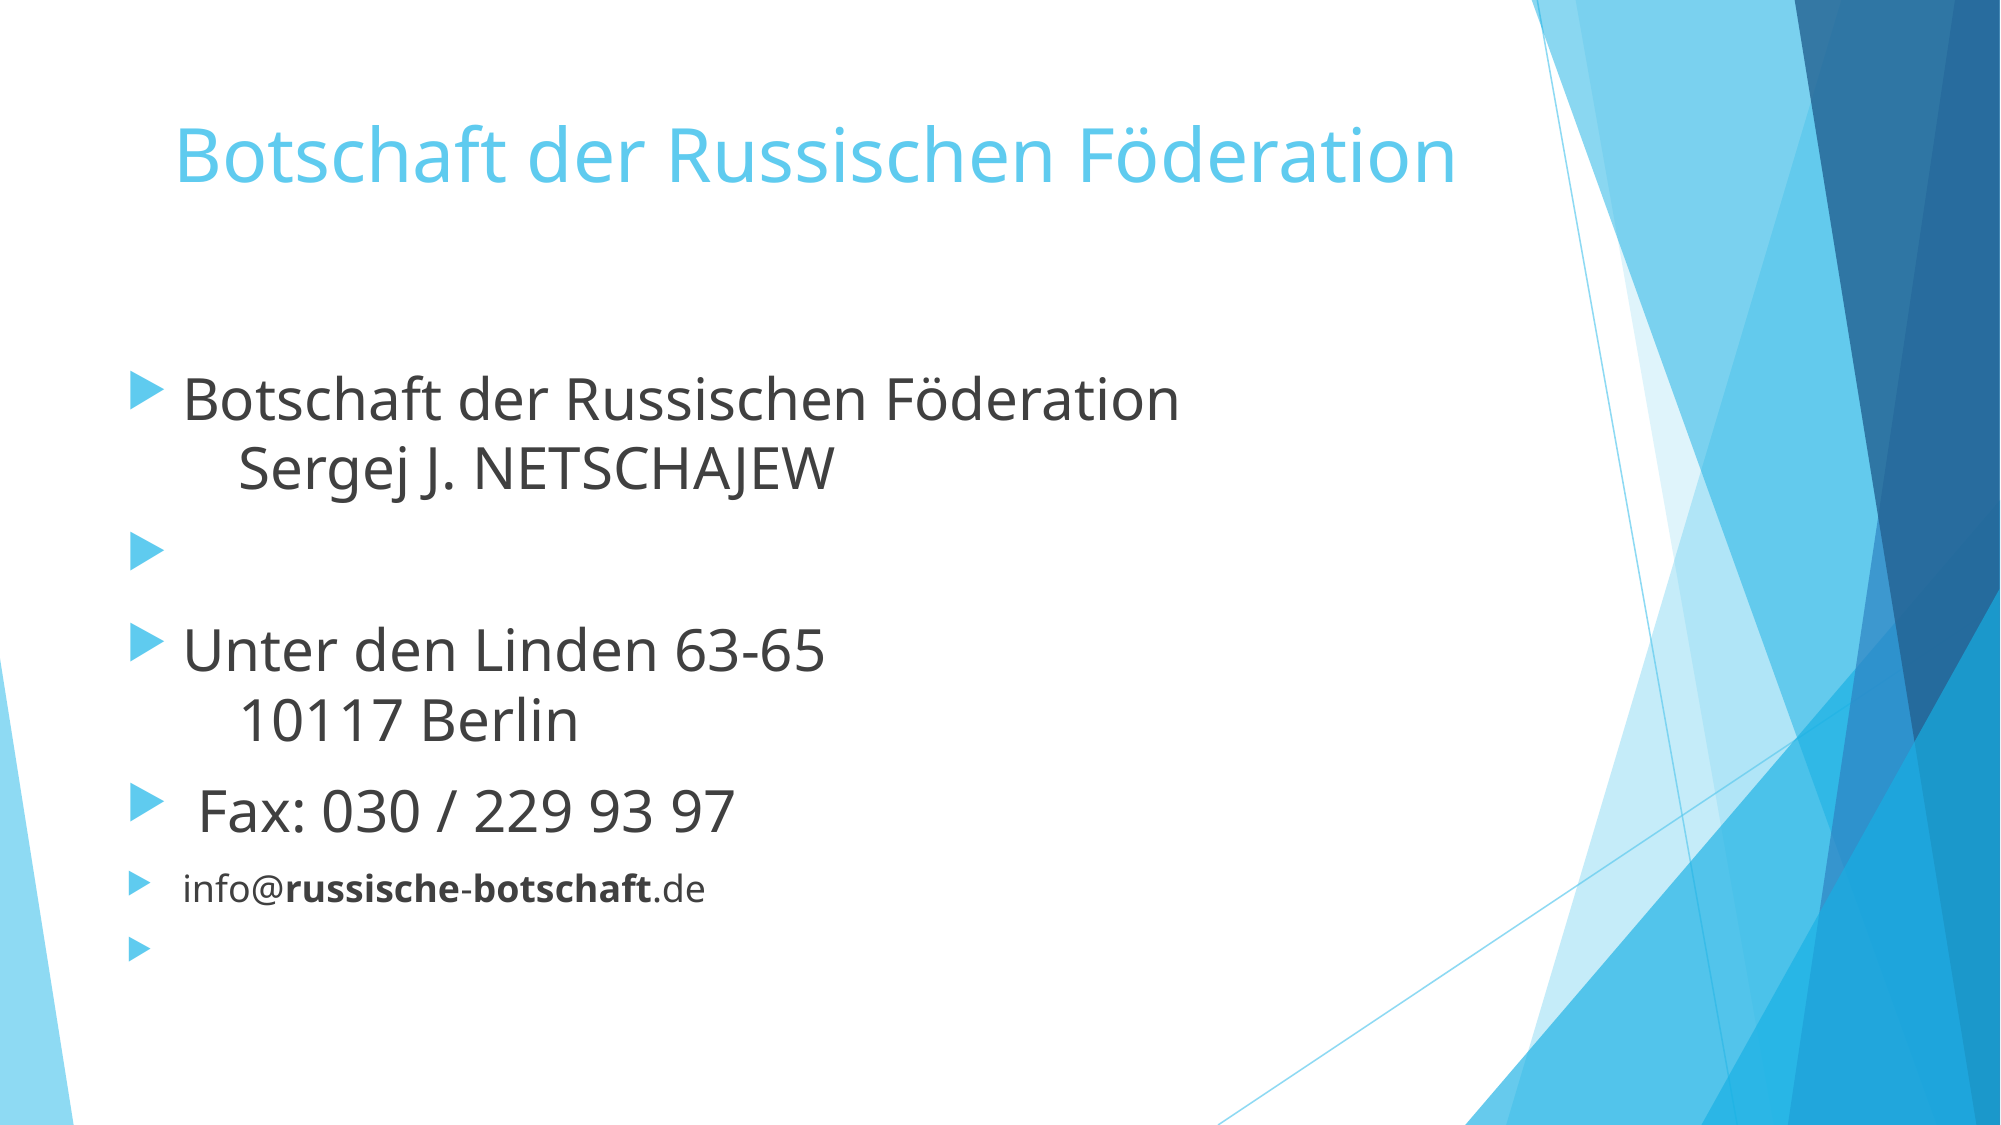

# Botschaft der Russischen Föderation
Botschaft der Russischen Föderation
Sergej J. NETSCHAJEW
Unter den Linden 63-65
10117 Berlin
 Fax: 030 / 229 93 97
info@russische-botschaft.de